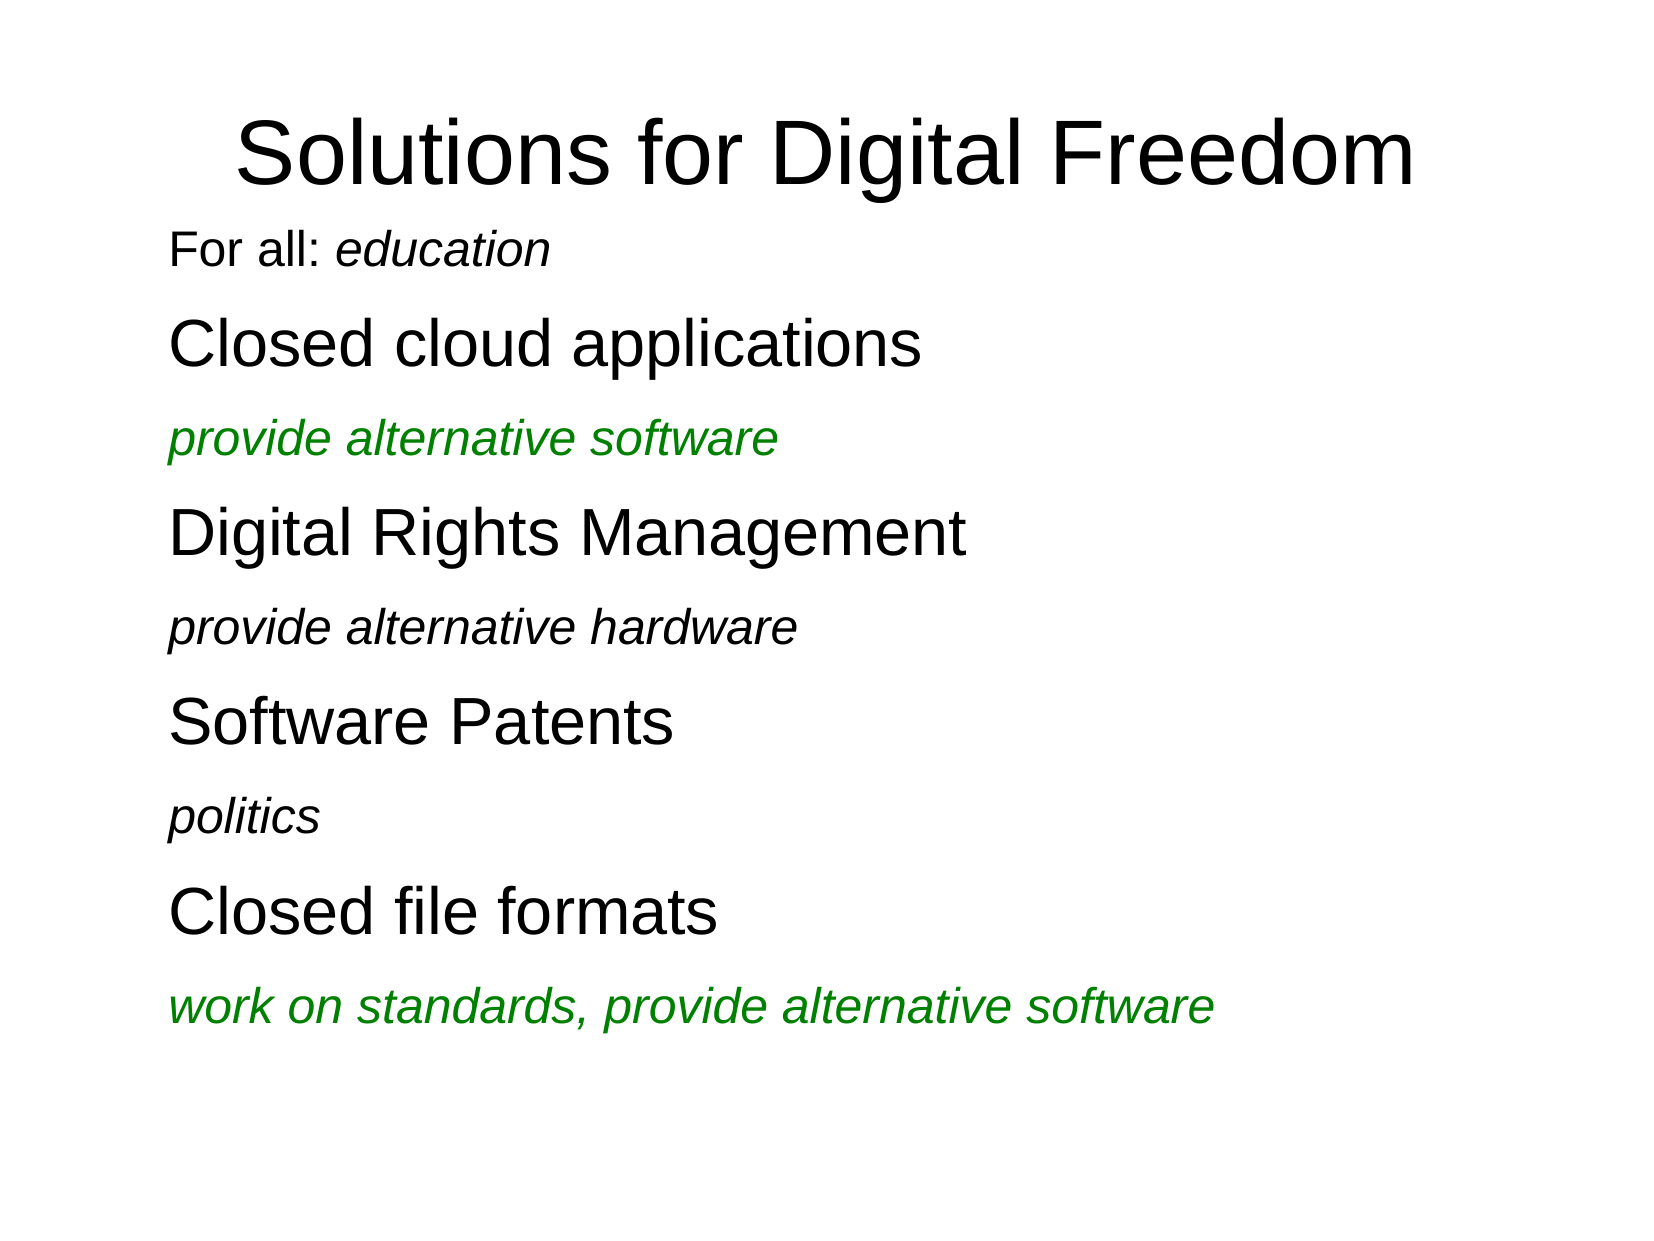

Solutions for Digital Freedom
For all: education
Closed cloud applications
provide alternative software
Digital Rights Management
provide alternative hardware
Software Patents
politics
Closed file formats
work on standards, provide alternative software